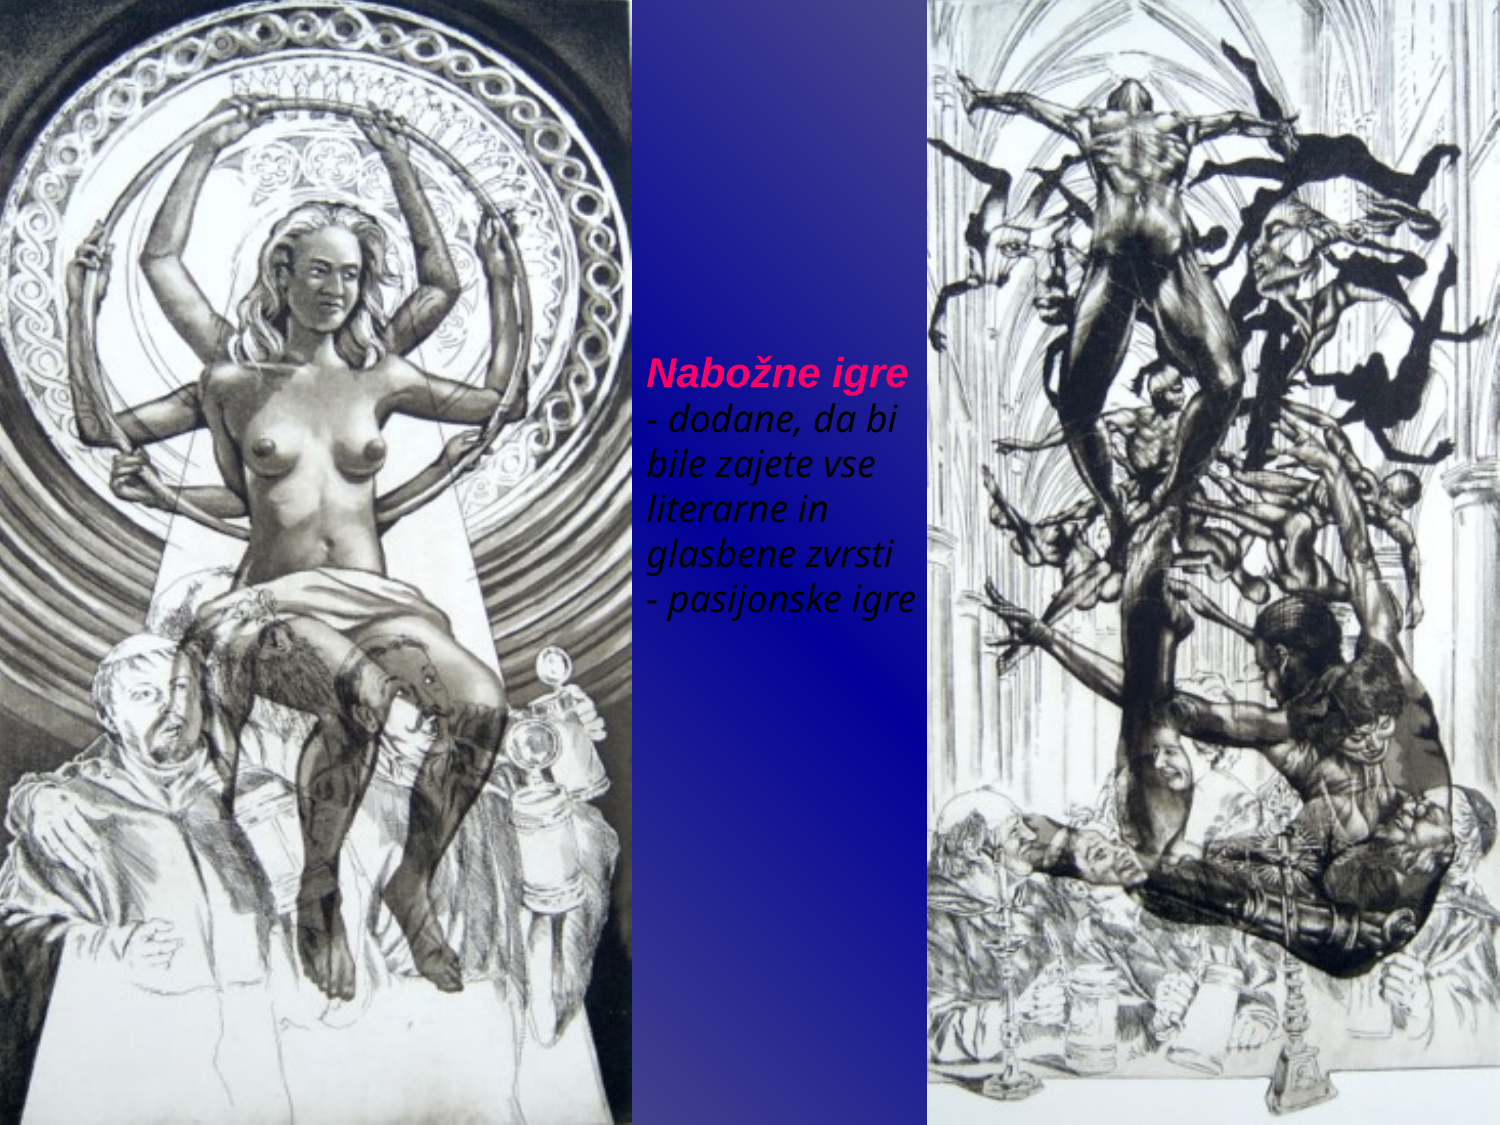

Nabožne igre
- dodane, da bi bile zajete vse literarne in glasbene zvrsti
- pasijonske igre